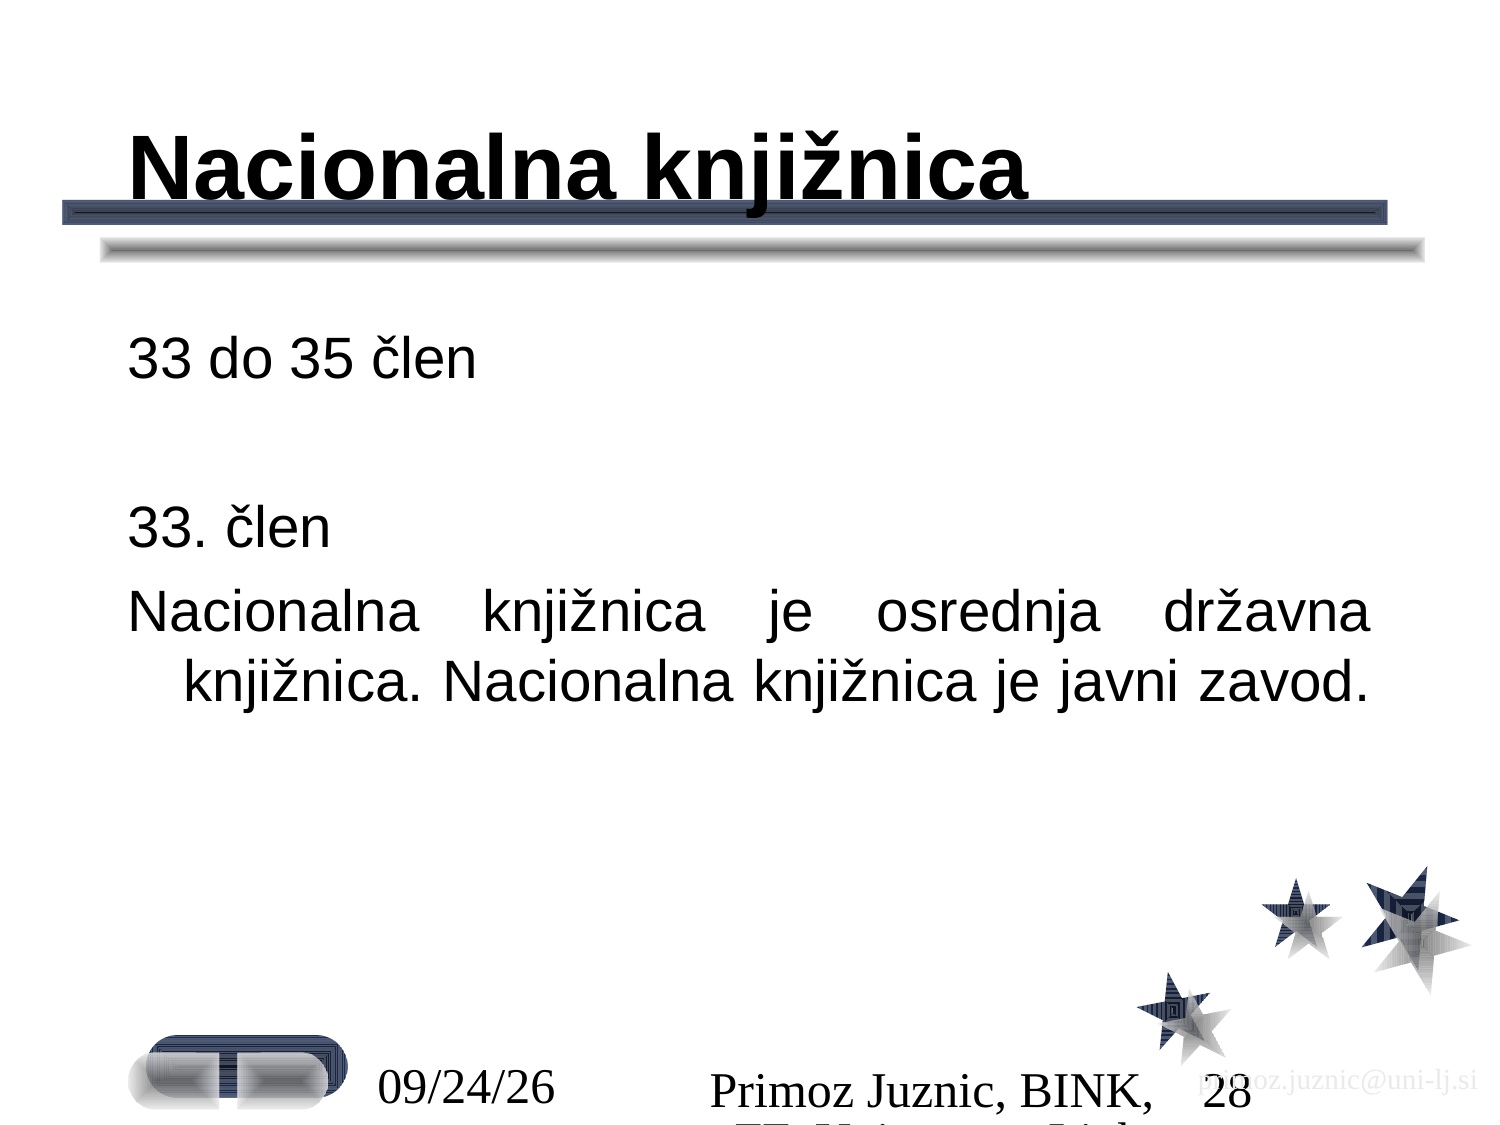

# Nacionalna knjižnica
33 do 35 člen
33. člen
Nacionalna knjižnica je osrednja državna knjižnica. Nacionalna knjižnica je javni zavod.
Primoz Juznic, BINK, FF, Univerza v Ljubljani
28